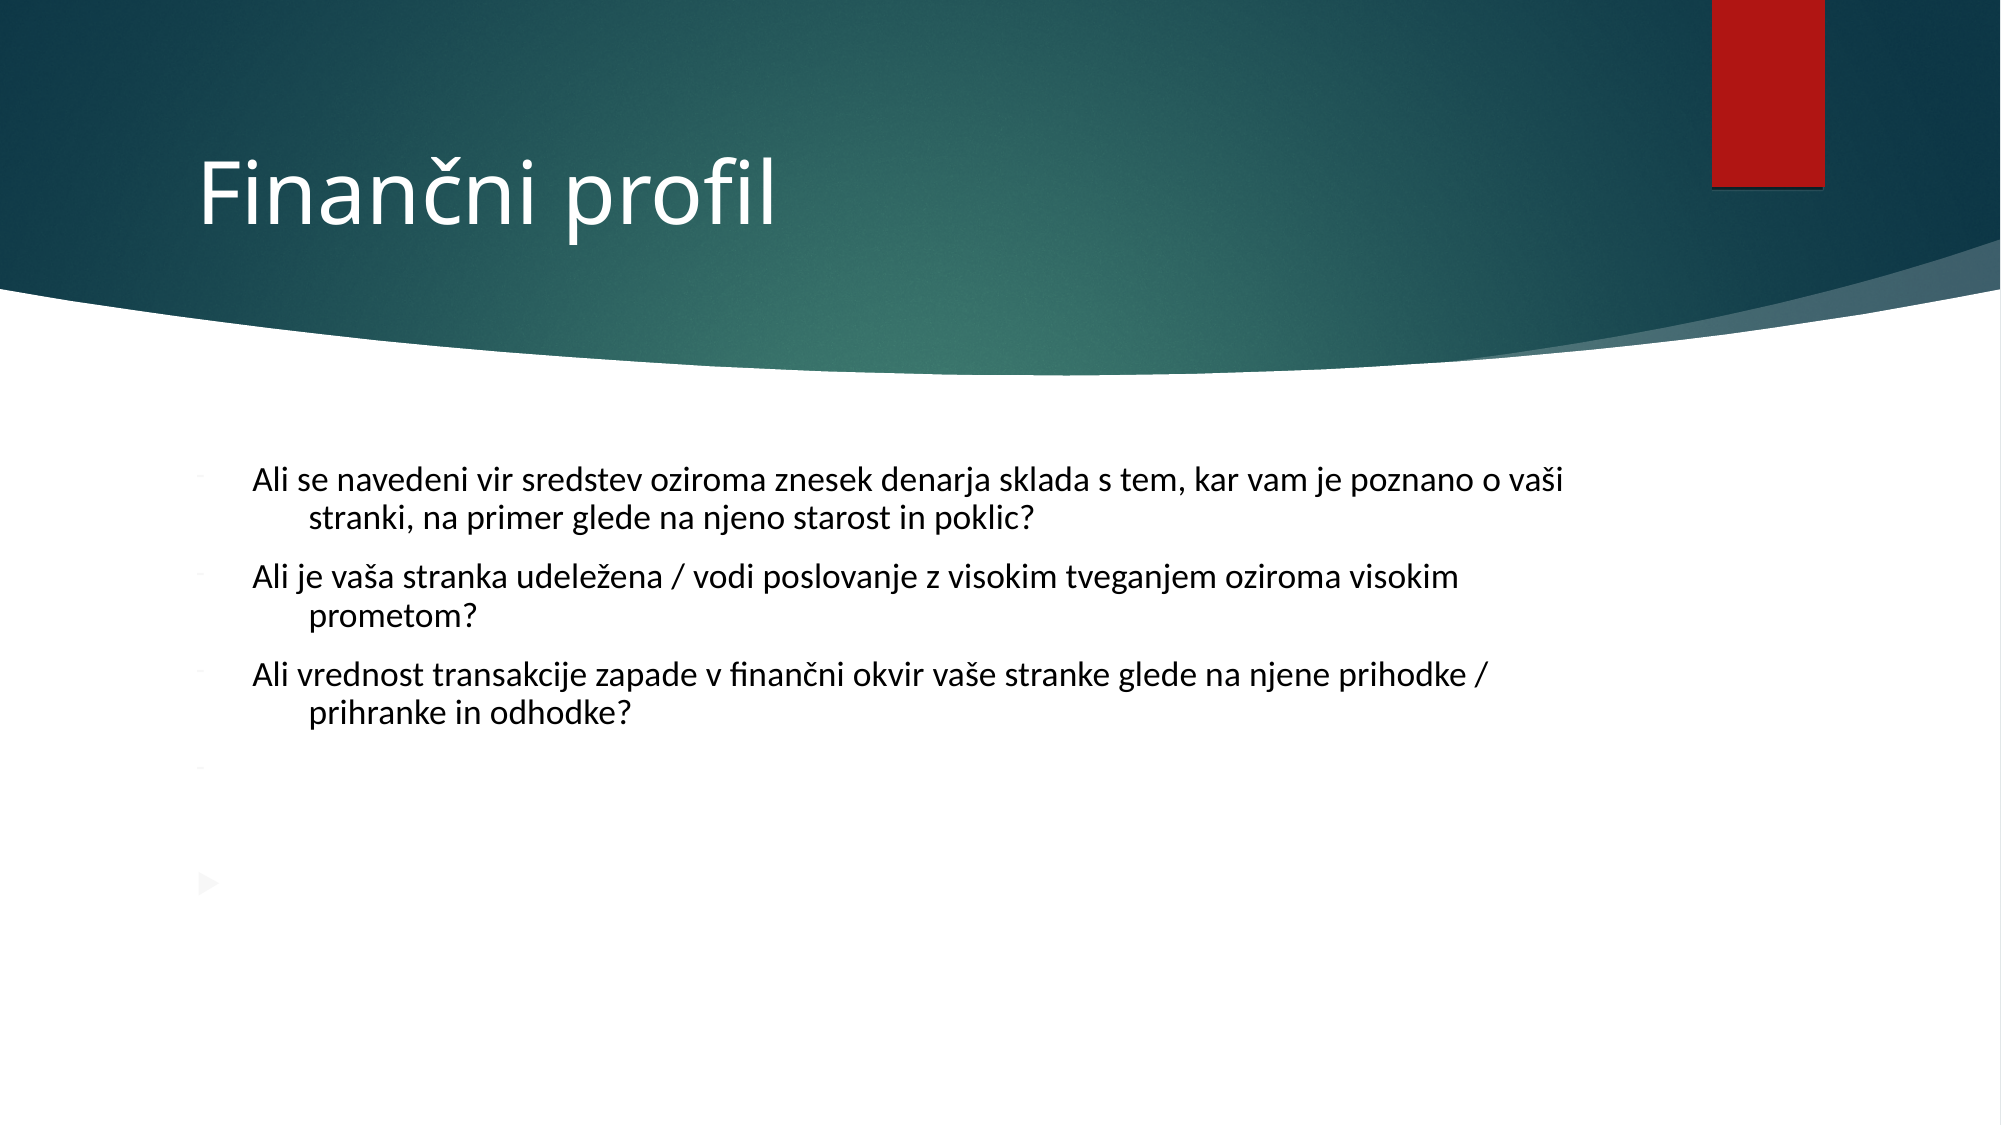

# Finančni profil
Ali se navedeni vir sredstev oziroma znesek denarja sklada s tem, kar vam je poznano o vaši stranki, na primer glede na njeno starost in poklic?
Ali je vaša stranka udeležena / vodi poslovanje z visokim tveganjem oziroma visokim prometom?
Ali vrednost transakcije zapade v finančni okvir vaše stranke glede na njene prihodke / prihranke in odhodke?